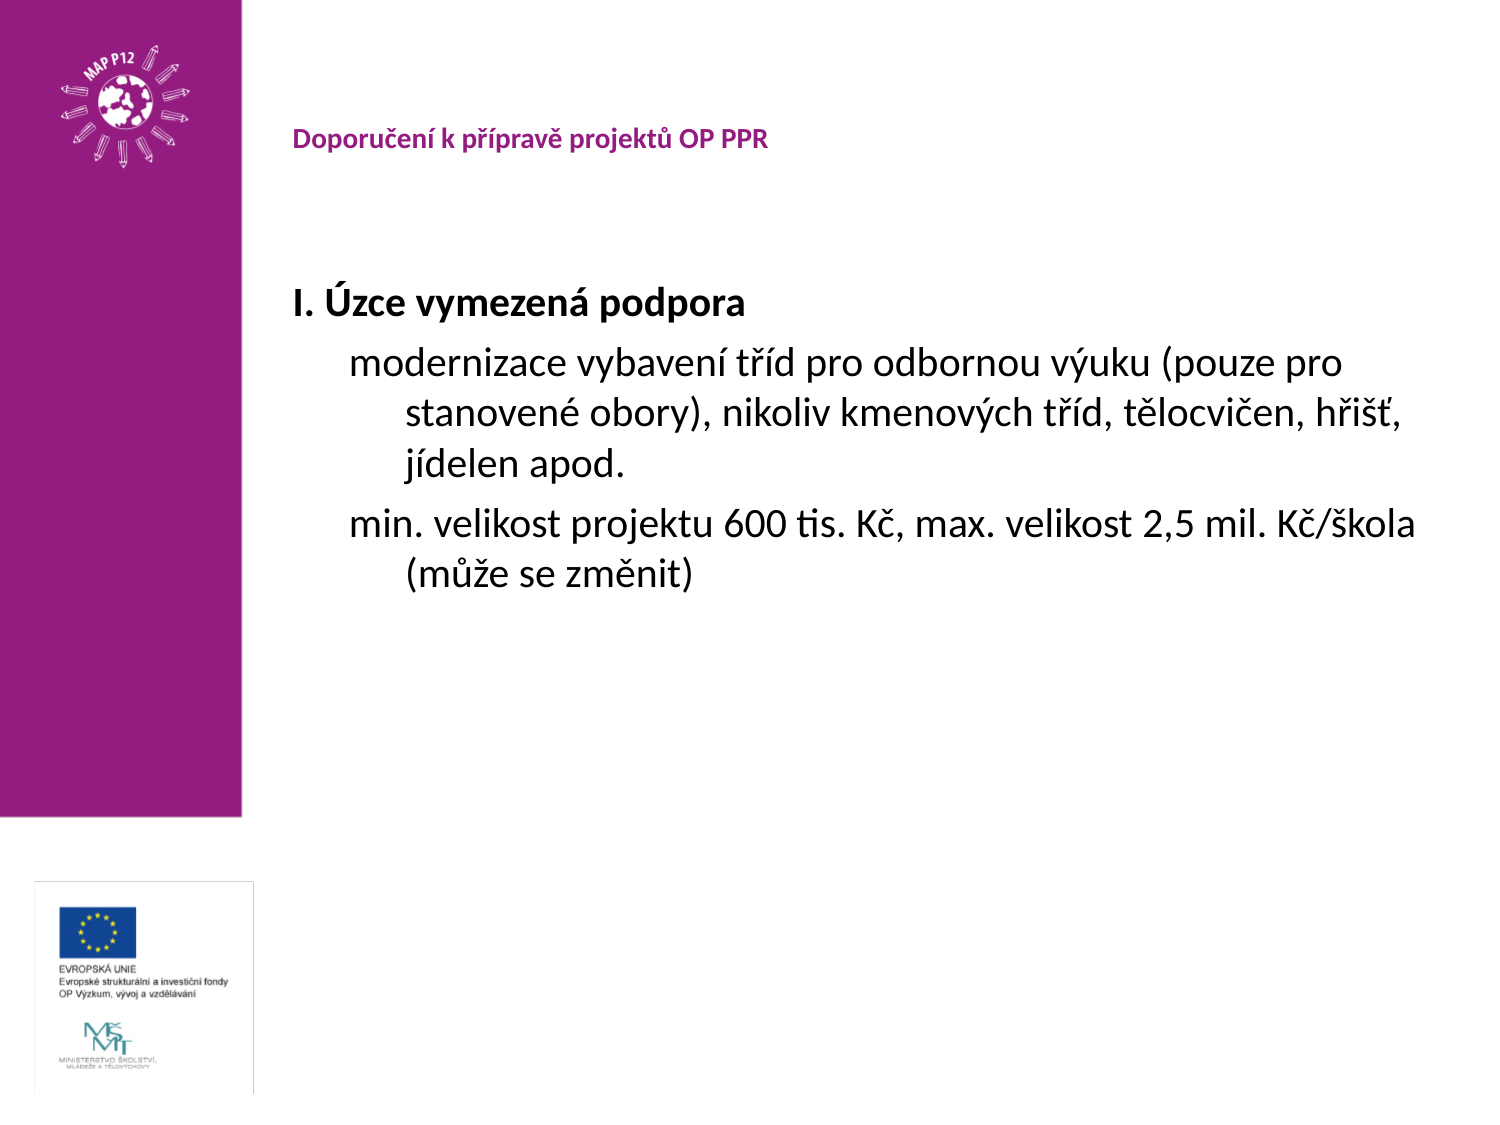

# Doporučení k přípravě projektů OP PPR
I. Úzce vymezená podpora
modernizace vybavení tříd pro odbornou výuku (pouze pro stanovené obory), nikoliv kmenových tříd, tělocvičen, hřišť, jídelen apod.
min. velikost projektu 600 tis. Kč, max. velikost 2,5 mil. Kč/škola (může se změnit)